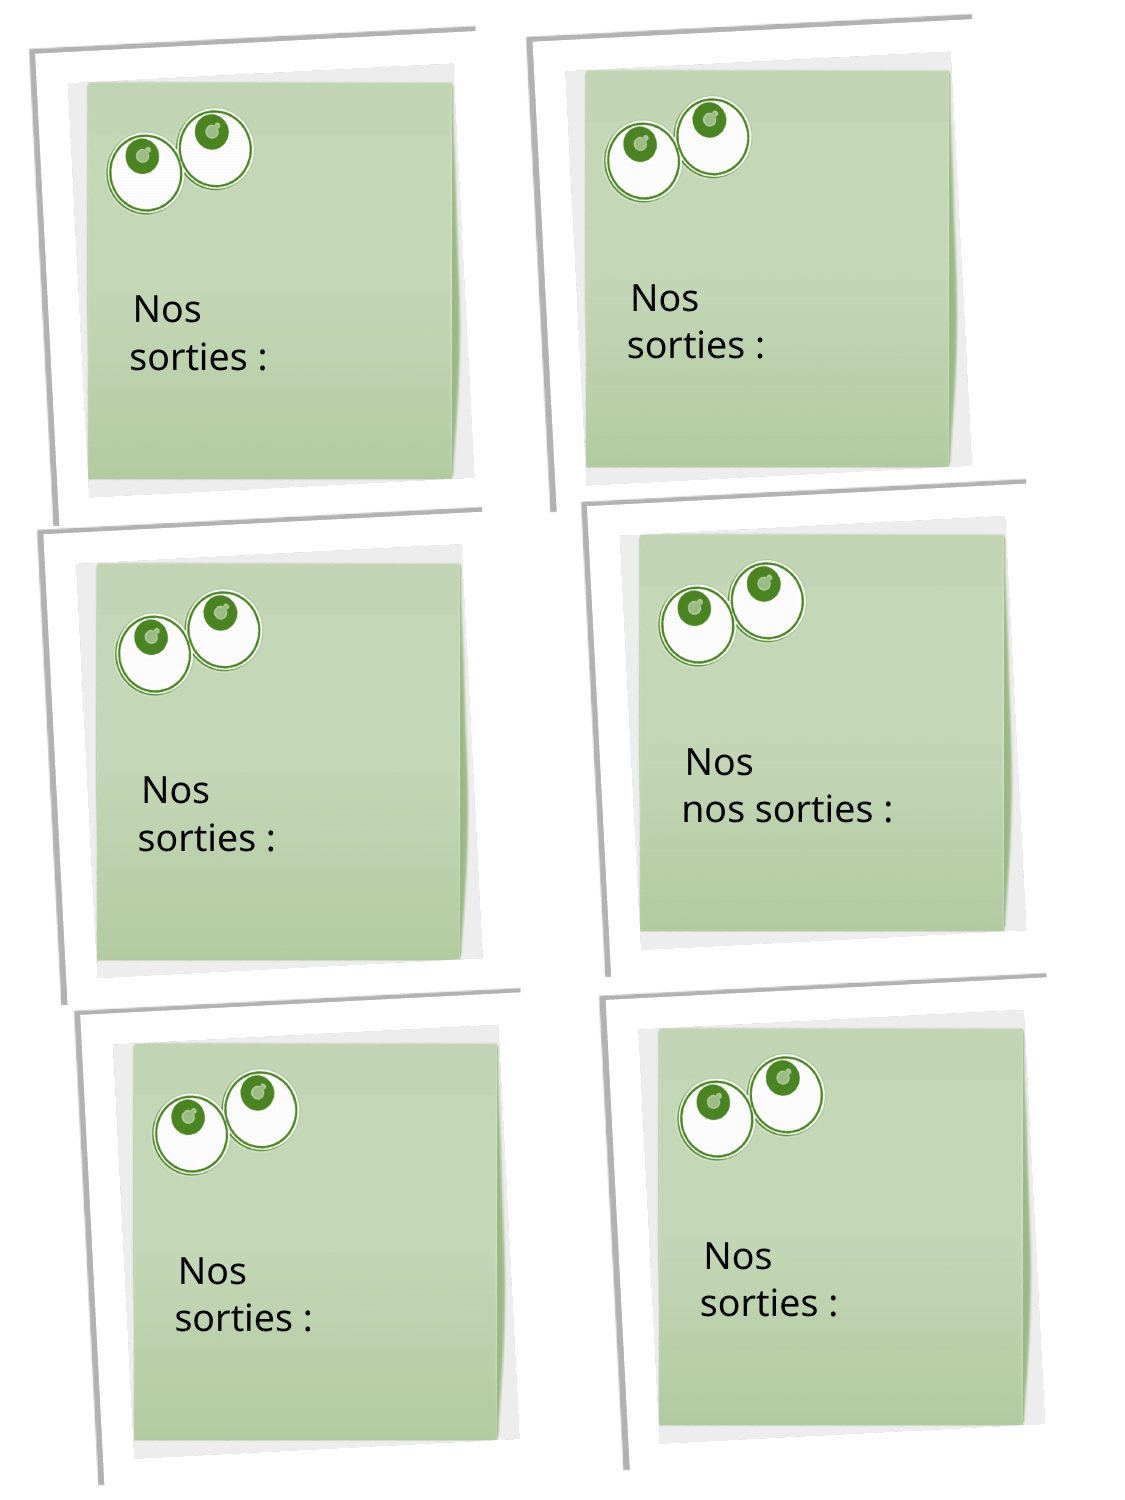

Nos
 sorties :
 Nos
 sorties :
 Nos
 nos sorties :
 Nos
 sorties :
 Nos
 sorties :
 Nos
 sorties :